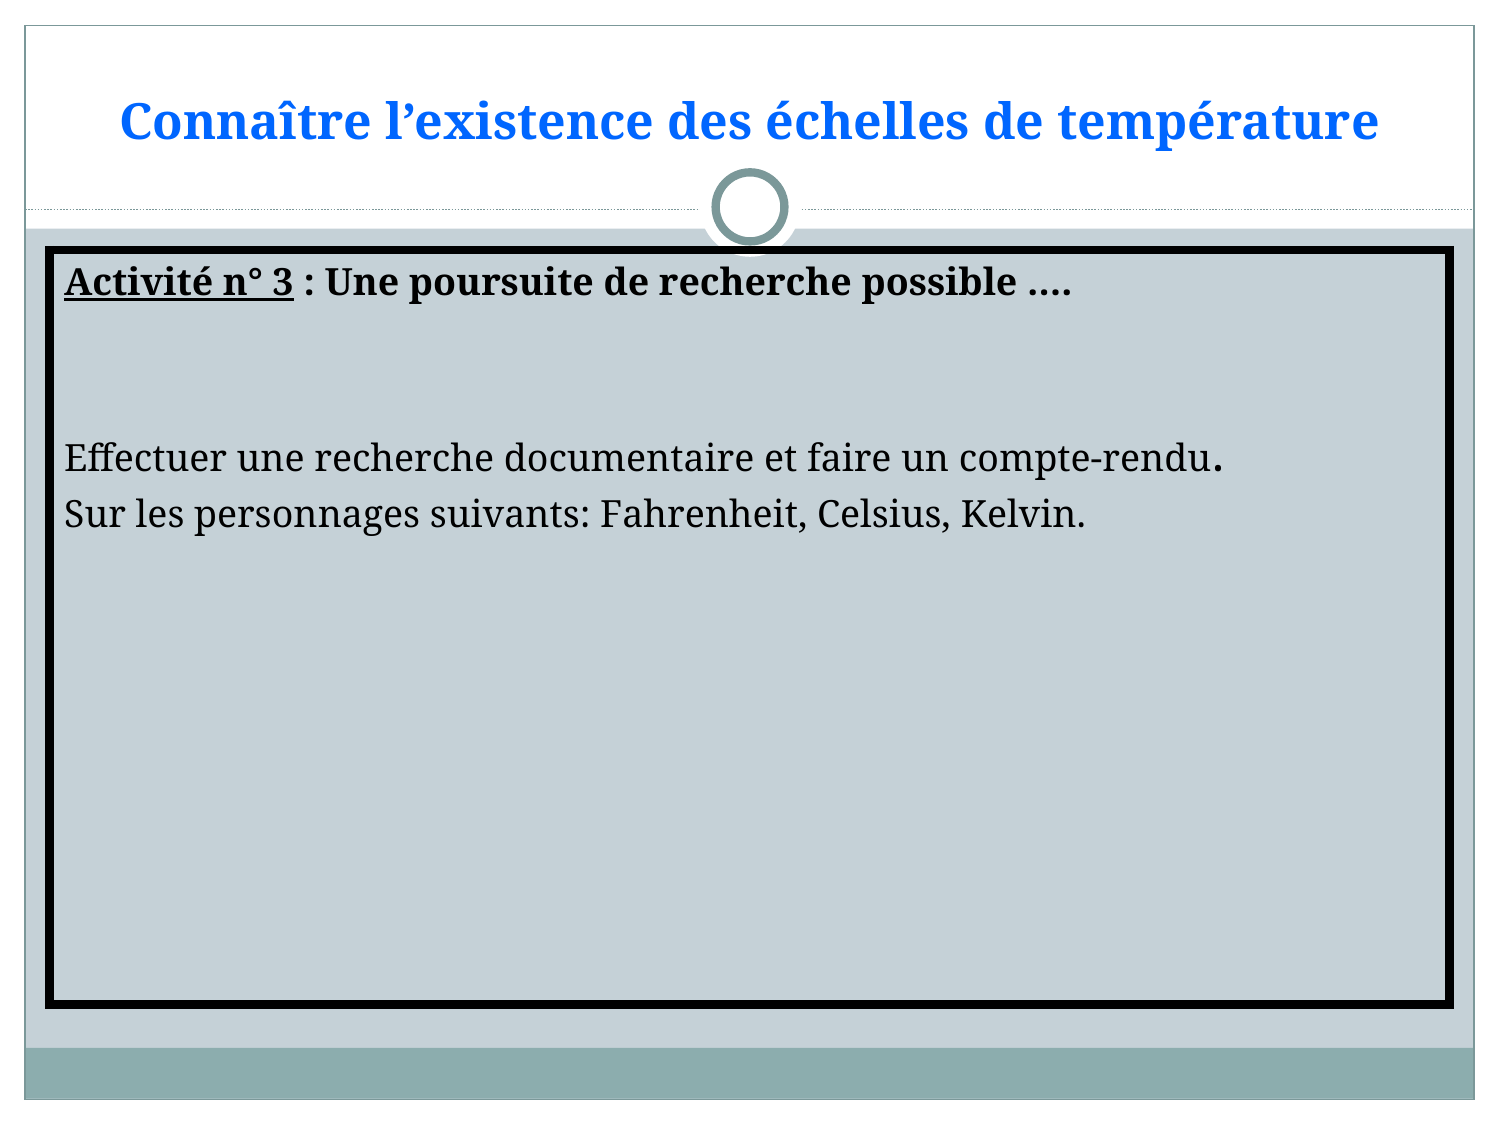

# Connaître l’existence des échelles de température
| Activité n° 3 : Une poursuite de recherche possible …. Effectuer une recherche documentaire et faire un compte-rendu. Sur les personnages suivants: Fahrenheit, Celsius, Kelvin. |
| --- |